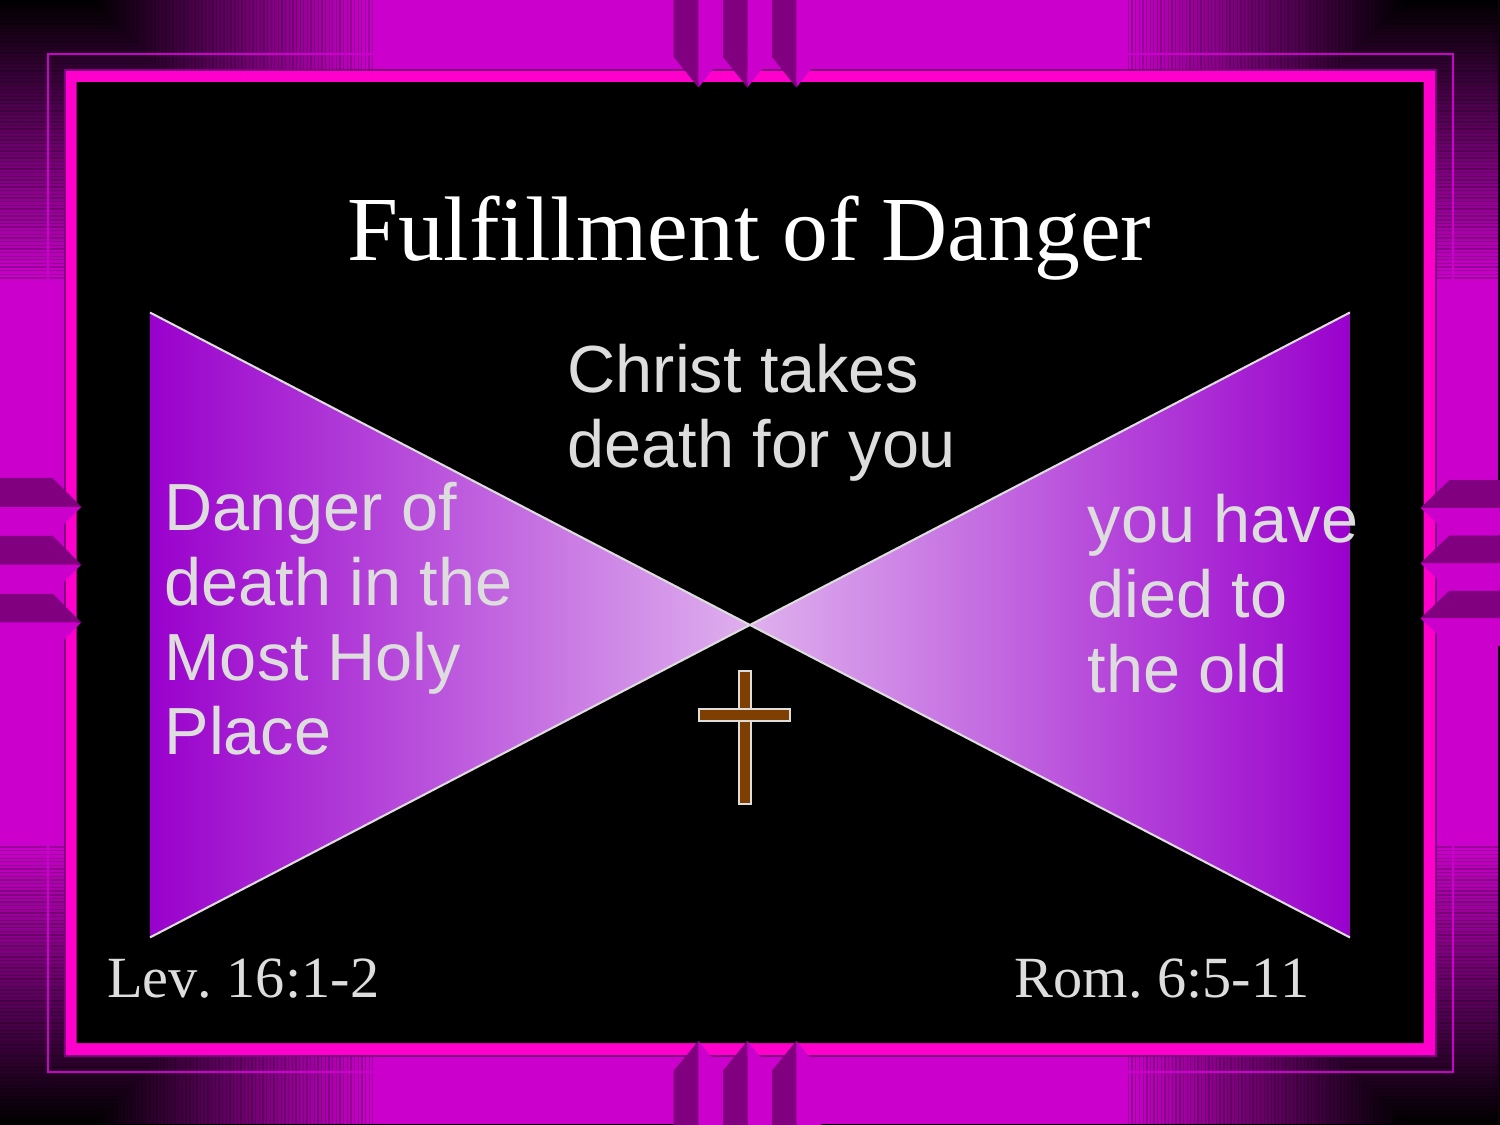

# Fulfillment of Danger
Christ takes death for you
Danger of death in the Most Holy Place
you have died to the old
Lev. 16:1-2
Rom. 6:5-11